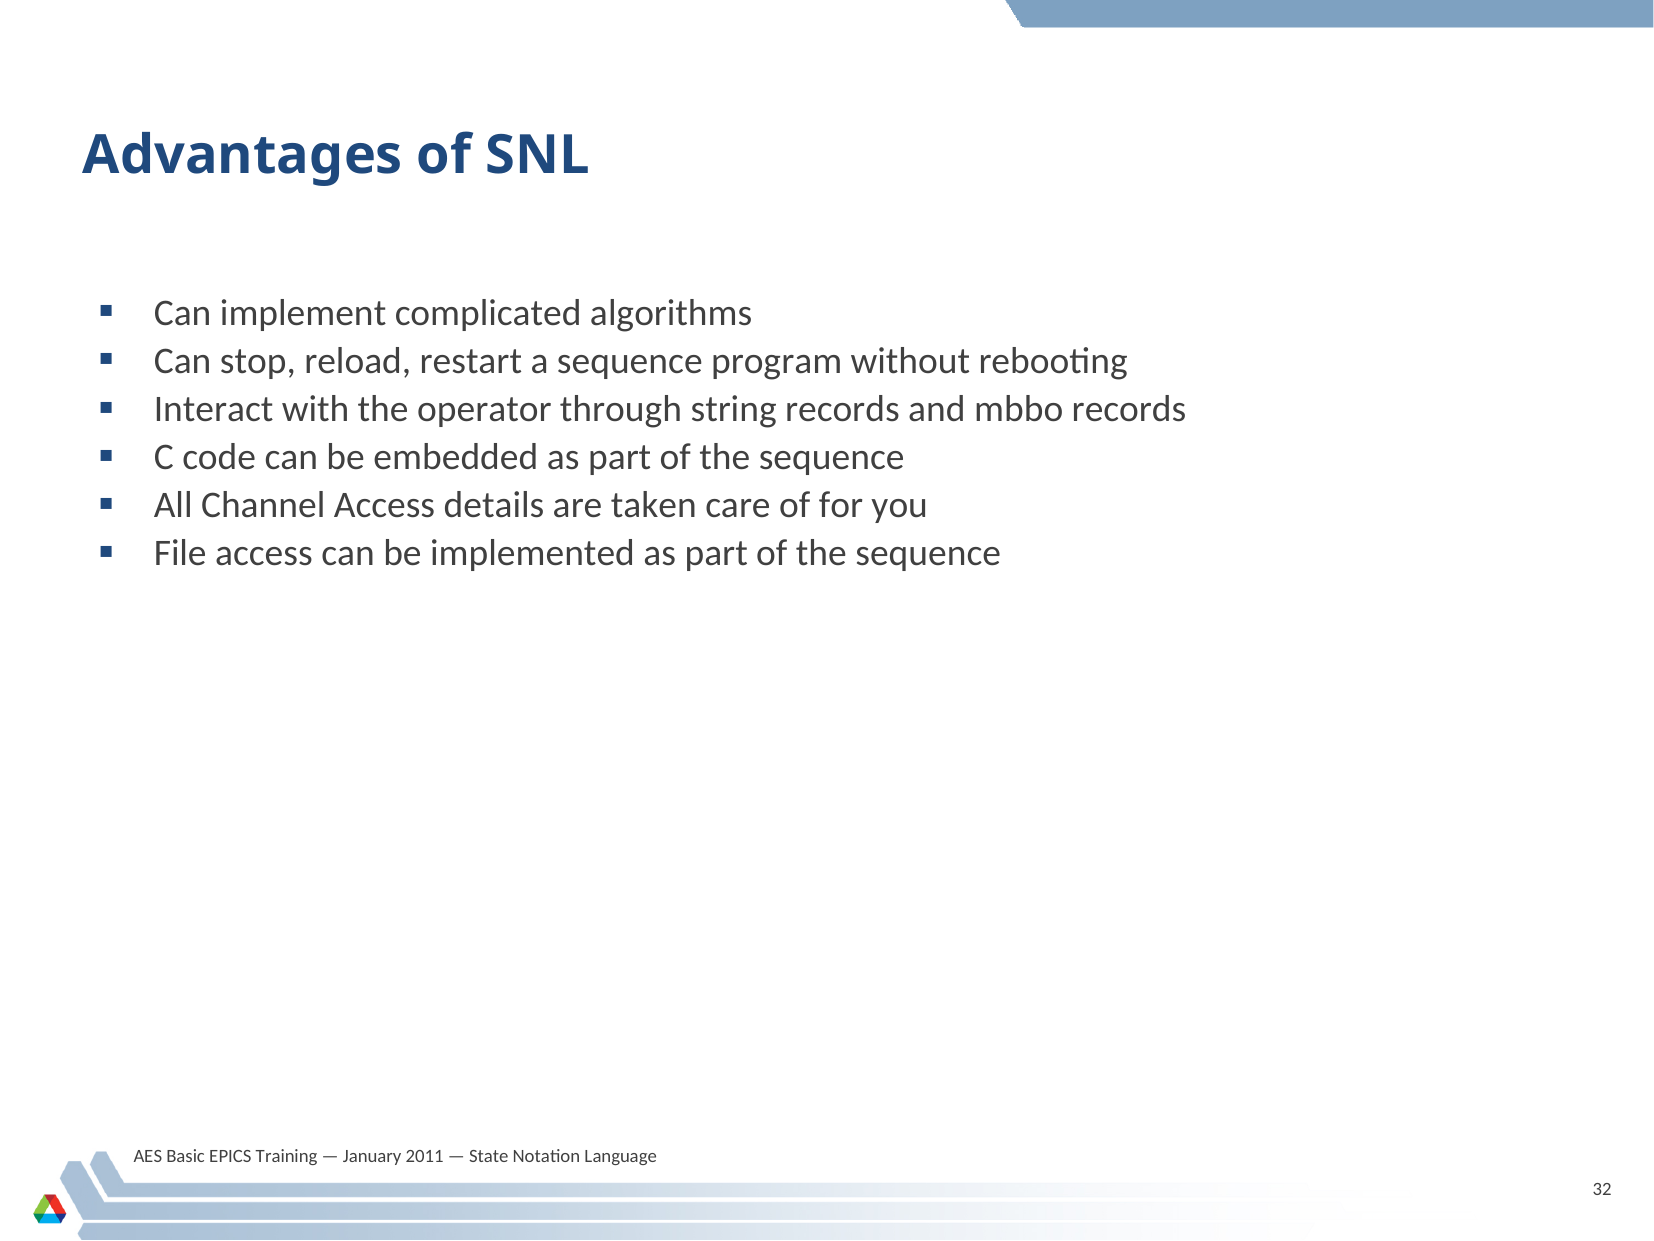

# Advantages of SNL
Can implement complicated algorithms
Can stop, reload, restart a sequence program without rebooting
Interact with the operator through string records and mbbo records
C code can be embedded as part of the sequence
All Channel Access details are taken care of for you
File access can be implemented as part of the sequence
AES Basic EPICS Training — January 2011 — State Notation Language
32